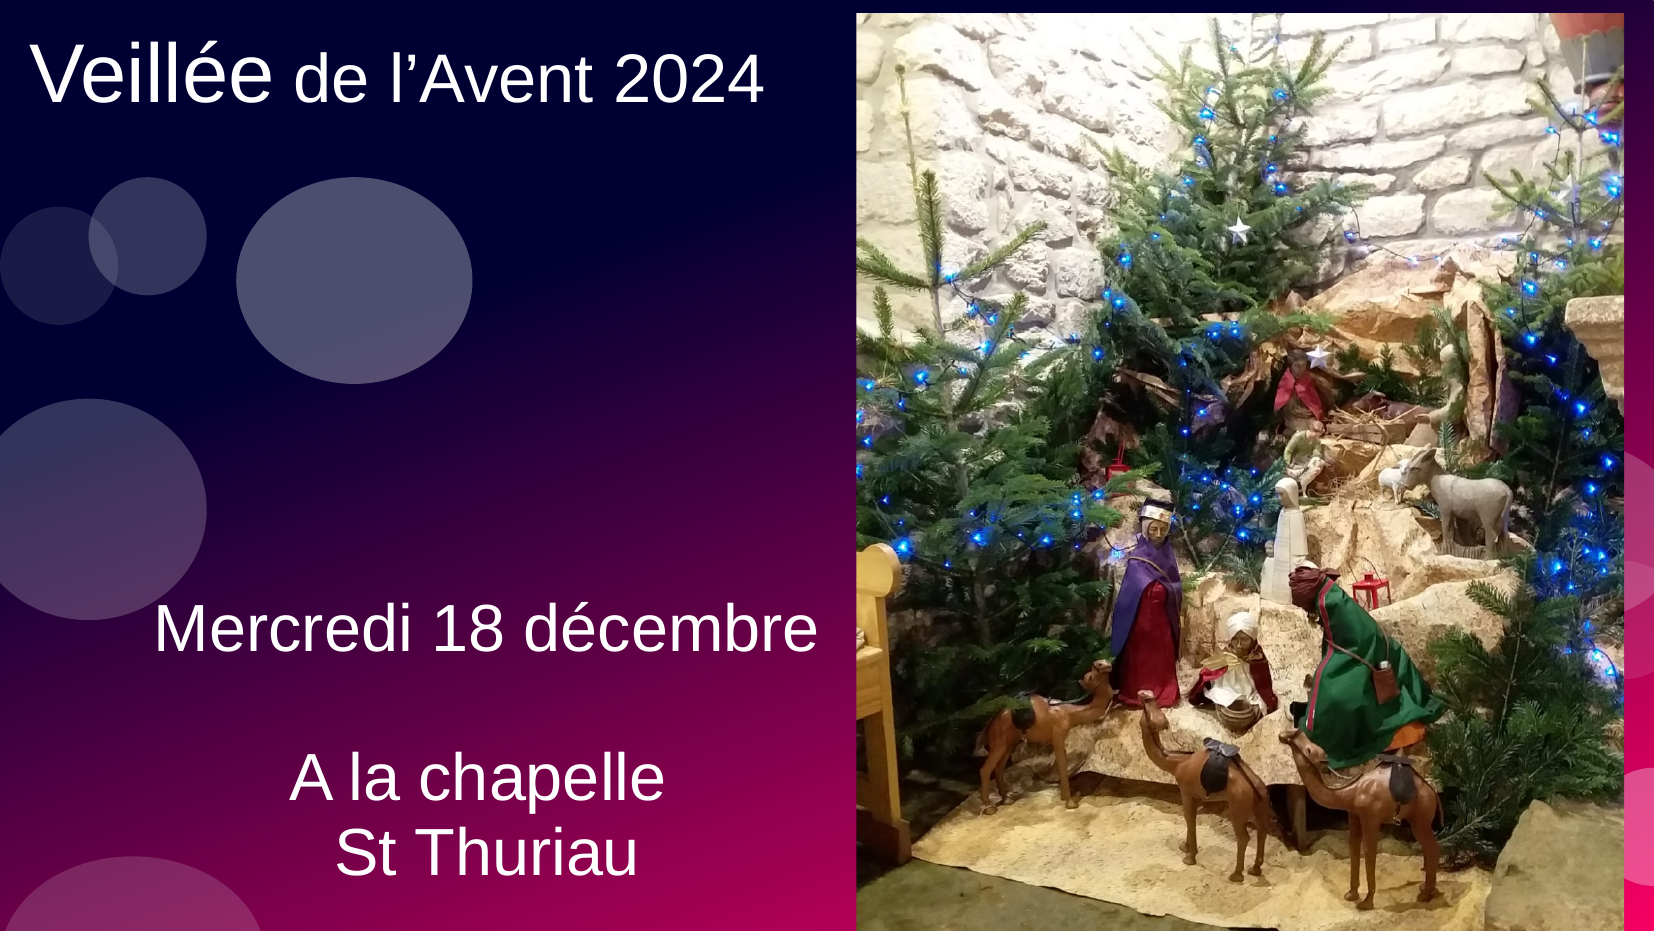

# Veillée de l’Avent 2024
Mercredi 18 décembre
A la chapelle
St Thuriau